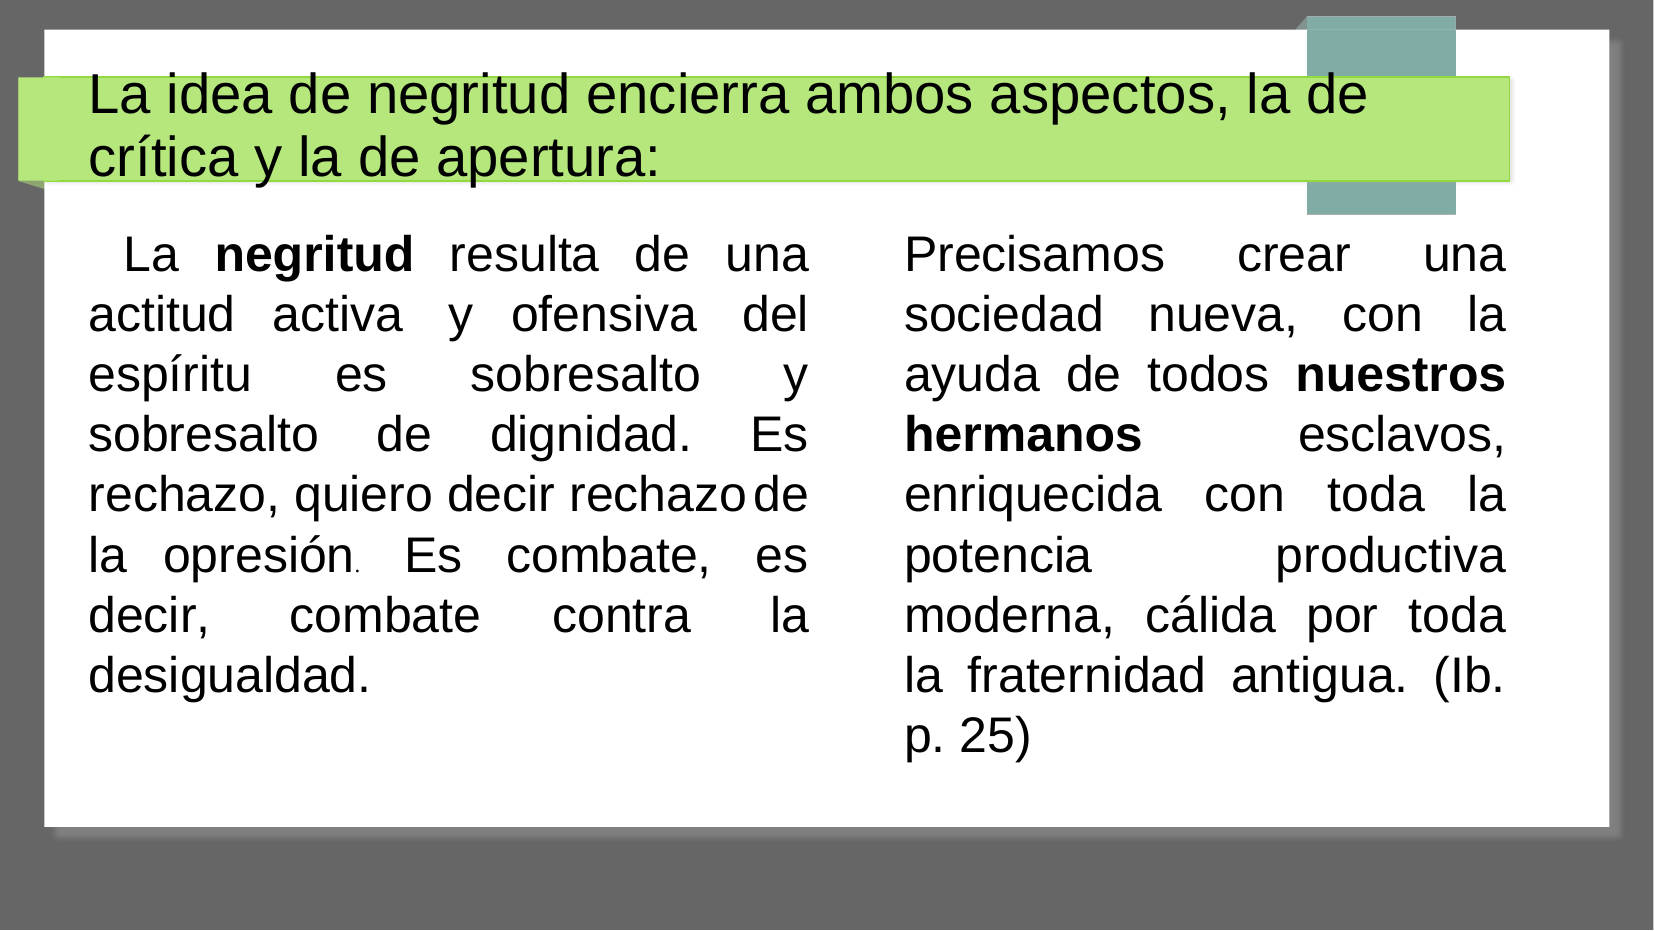

# La idea de negritud encierra ambos aspectos, la de crítica y la de apertura:
 La negritud resulta de una actitud activa y ofensiva del espíritu es sobresalto y sobresalto de dignidad. Es rechazo, quiero decir rechazo de la opresión. Es combate, es decir, combate contra la desigualdad.
Precisamos crear una sociedad nueva, con la ayuda de todos nuestros hermanos esclavos, enriquecida con toda la potencia productiva moderna, cálida por toda la fraternidad antigua. (Ib. p. 25)